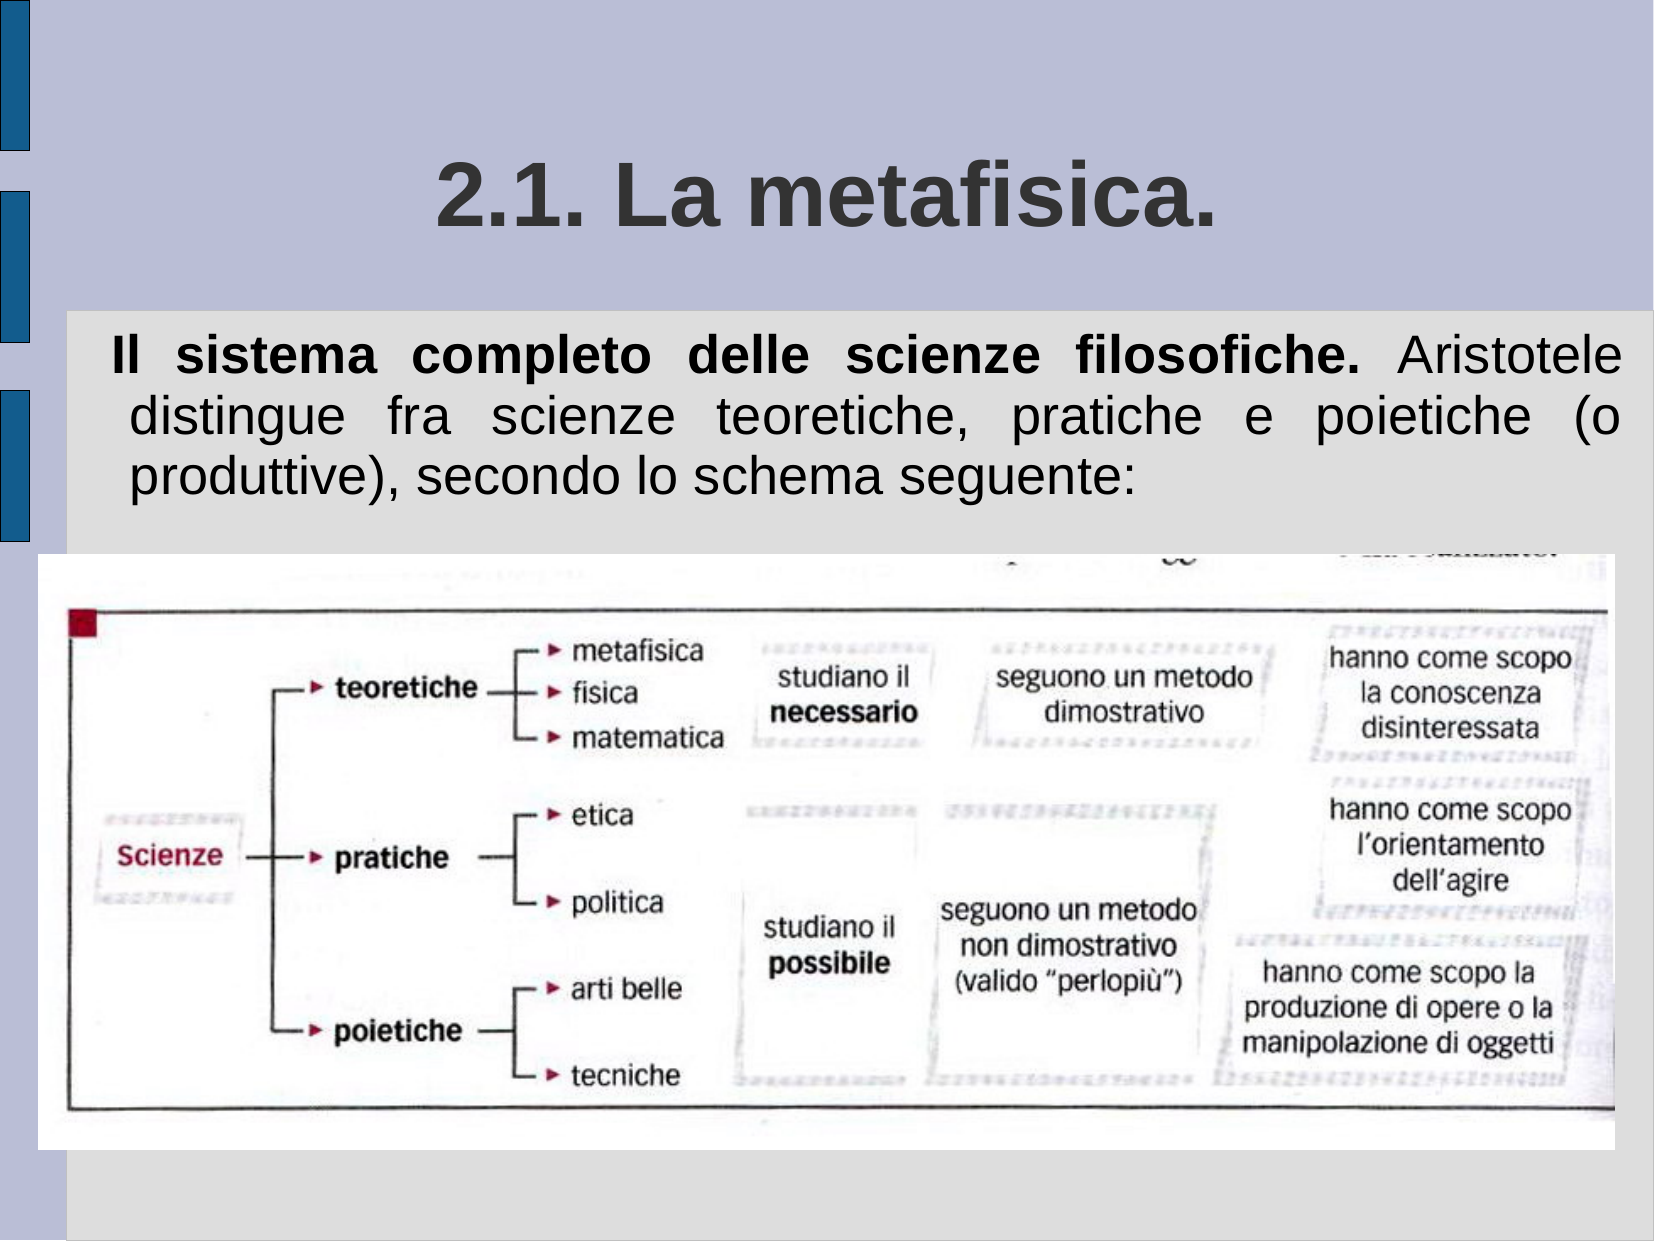

# 2.1. La metafisica.
 Il sistema completo delle scienze filosofiche. Aristotele distingue fra scienze teoretiche, pratiche e poietiche (o produttive), secondo lo schema seguente: